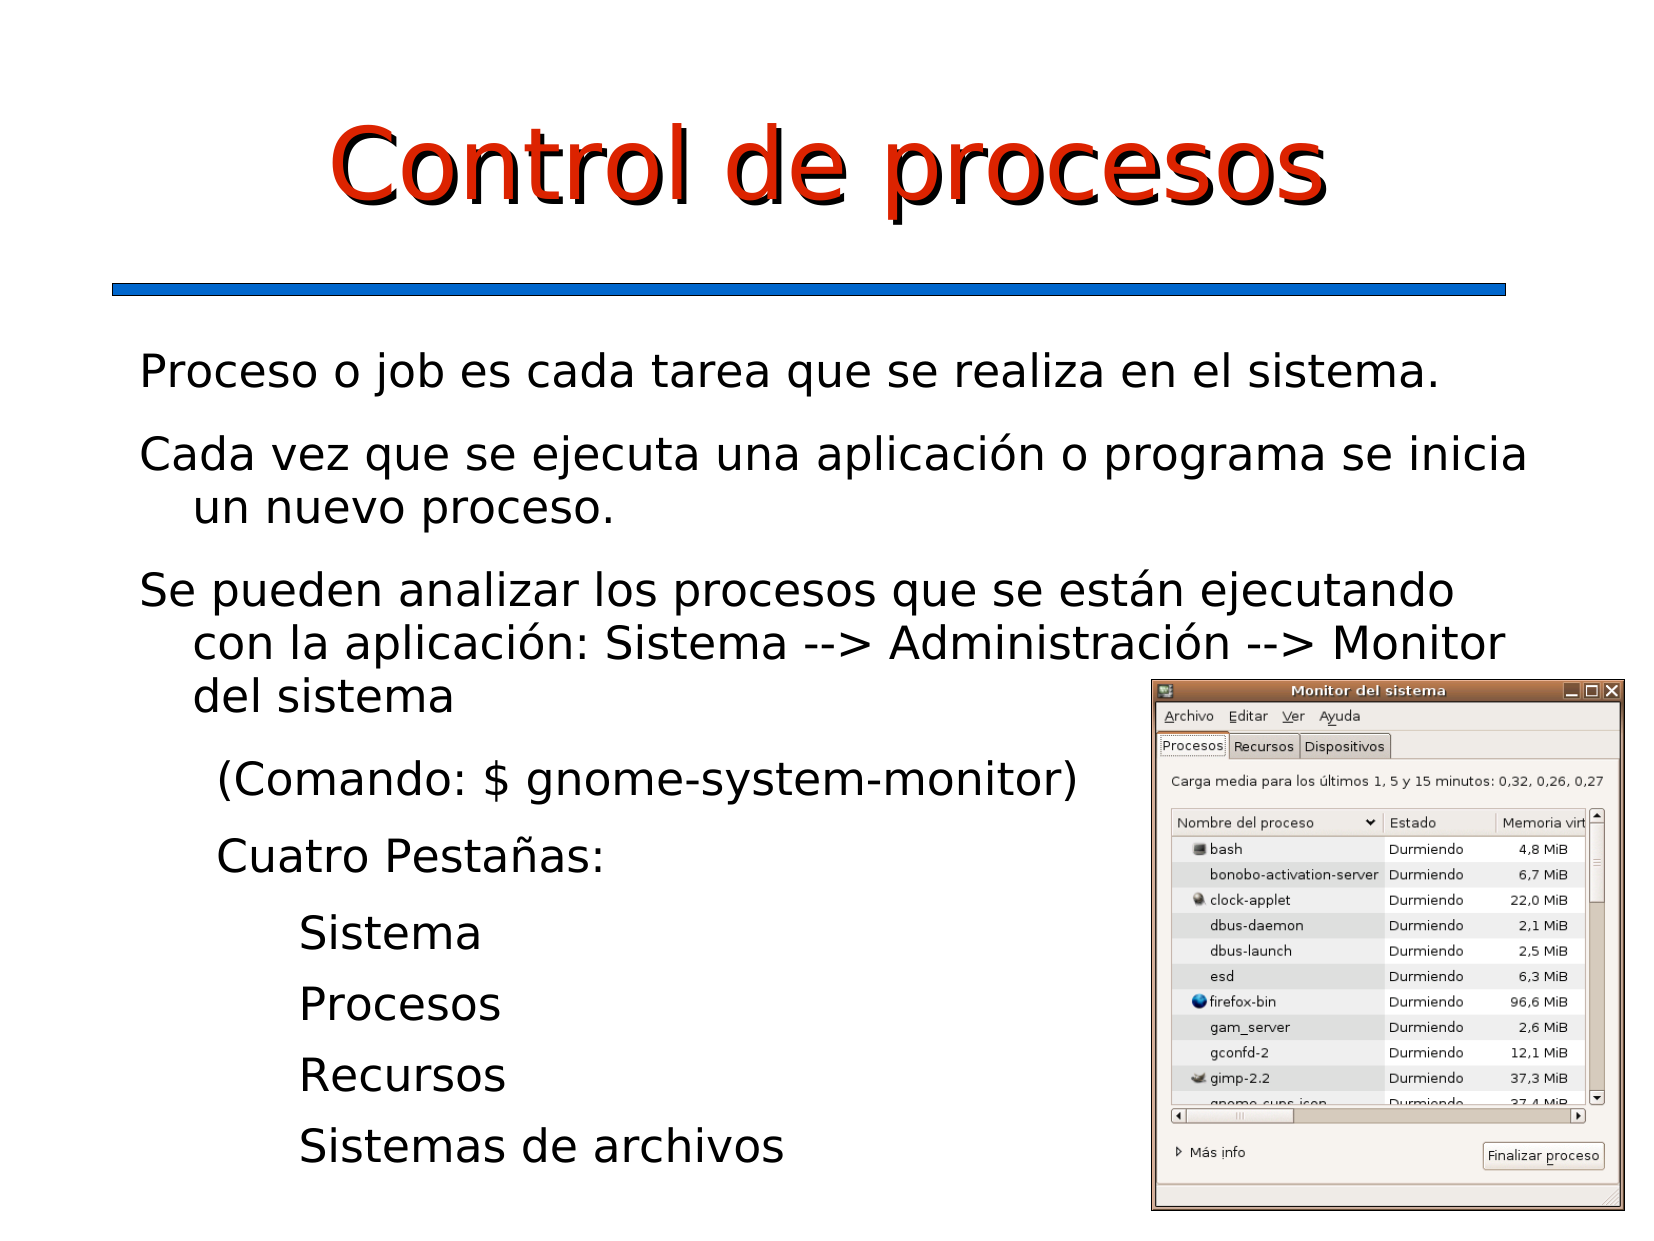

# Control de procesos
Proceso o job es cada tarea que se realiza en el sistema.
Cada vez que se ejecuta una aplicación o programa se inicia un nuevo proceso.
Se pueden analizar los procesos que se están ejecutando con la aplicación: Sistema --> Administración --> Monitor del sistema
(Comando: $ gnome-system-monitor)
Cuatro Pestañas:
Sistema
Procesos
Recursos
Sistemas de archivos